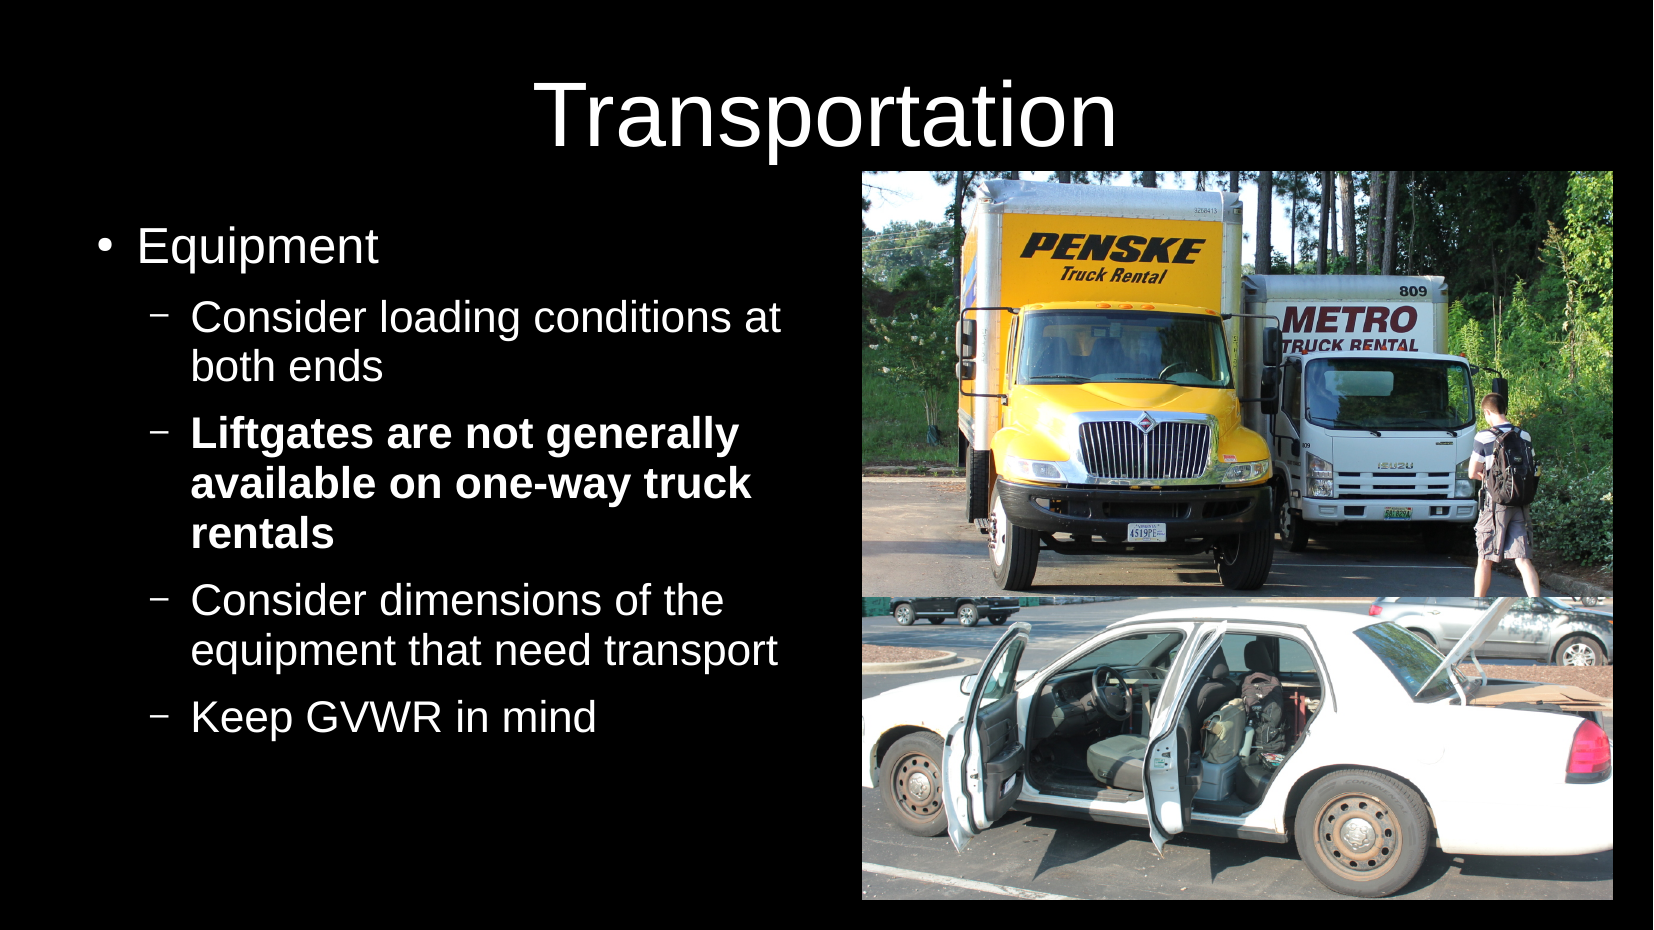

# Transportation
Equipment
Consider loading conditions at both ends
Liftgates are not generally available on one-way truck rentals
Consider dimensions of the equipment that need transport
Keep GVWR in mind